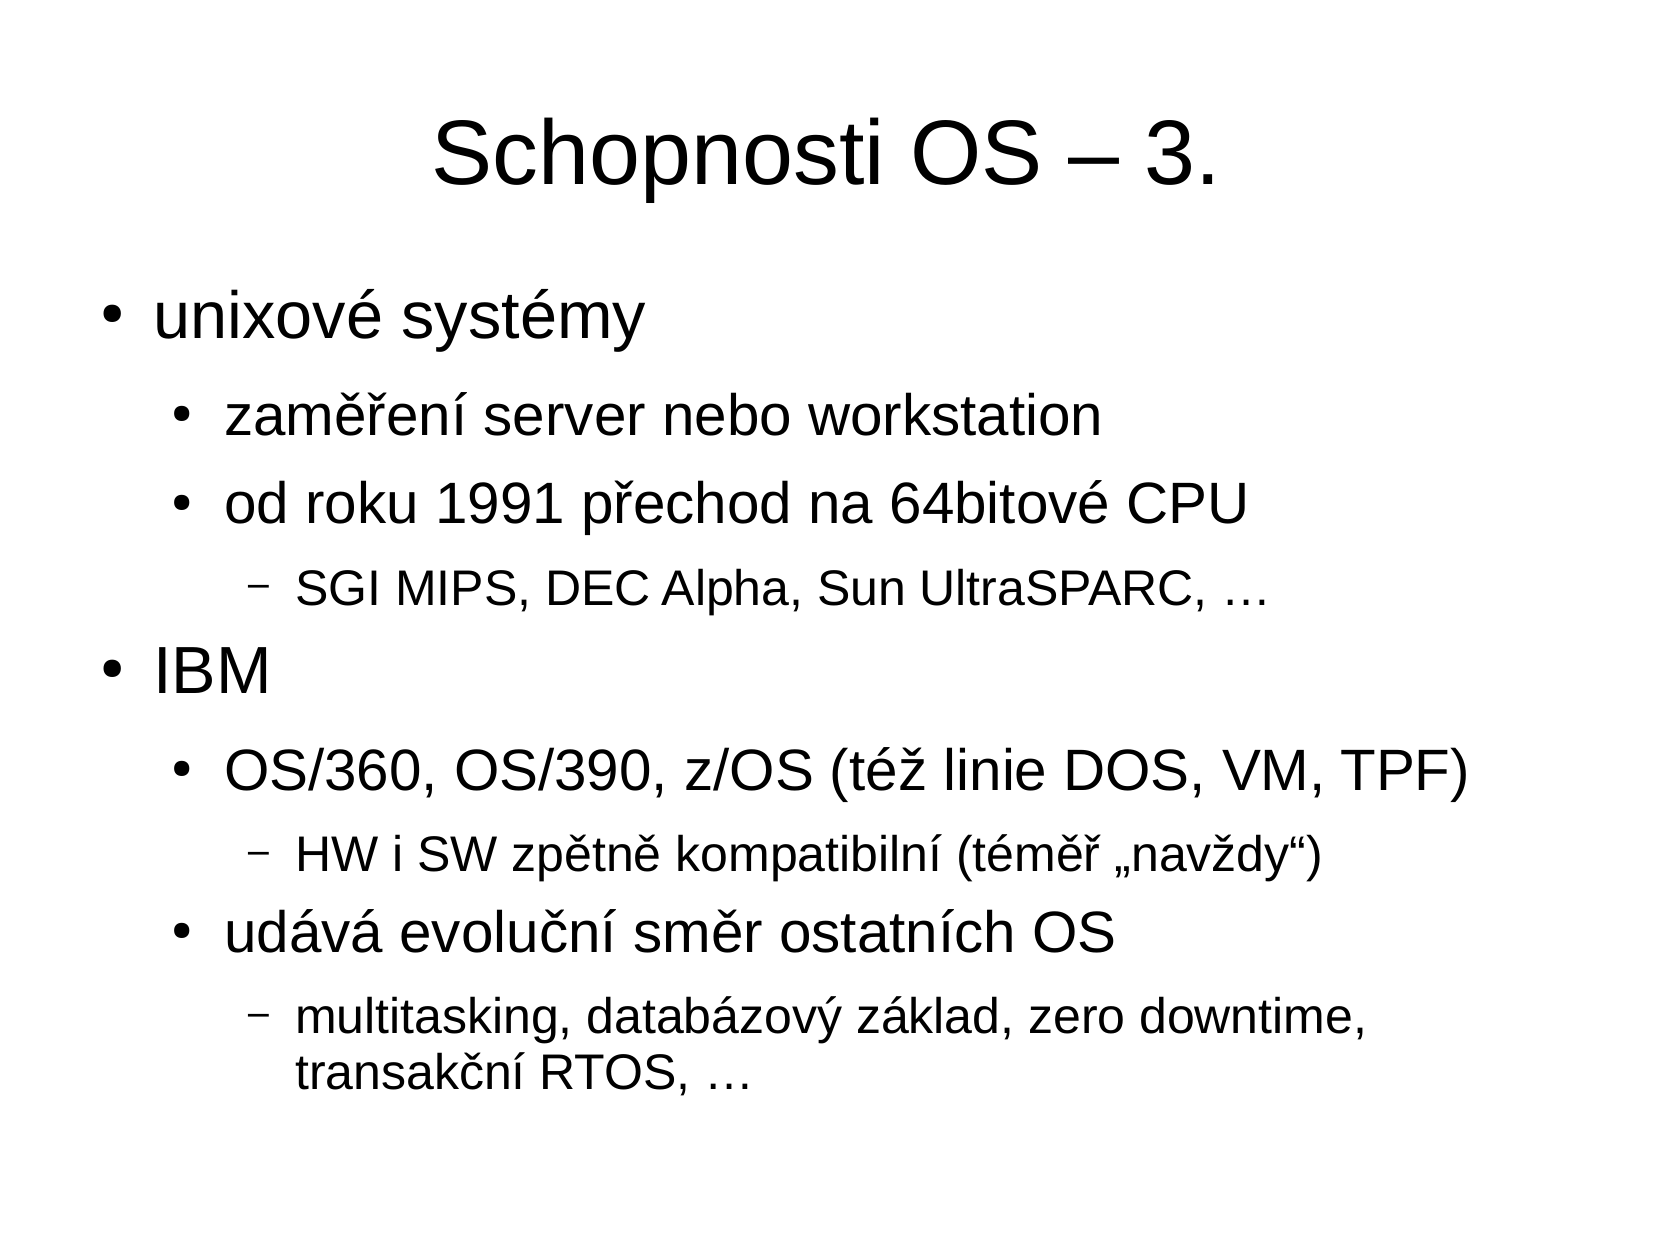

# Schopnosti OS – 3.
unixové systémy
zaměření server nebo workstation
od roku 1991 přechod na 64bitové CPU
SGI MIPS, DEC Alpha, Sun UltraSPARC, …
IBM
OS/360, OS/390, z/OS (též linie DOS, VM, TPF)
HW i SW zpětně kompatibilní (téměř „navždy“)
udává evoluční směr ostatních OS
multitasking, databázový základ, zero downtime, transakční RTOS, …